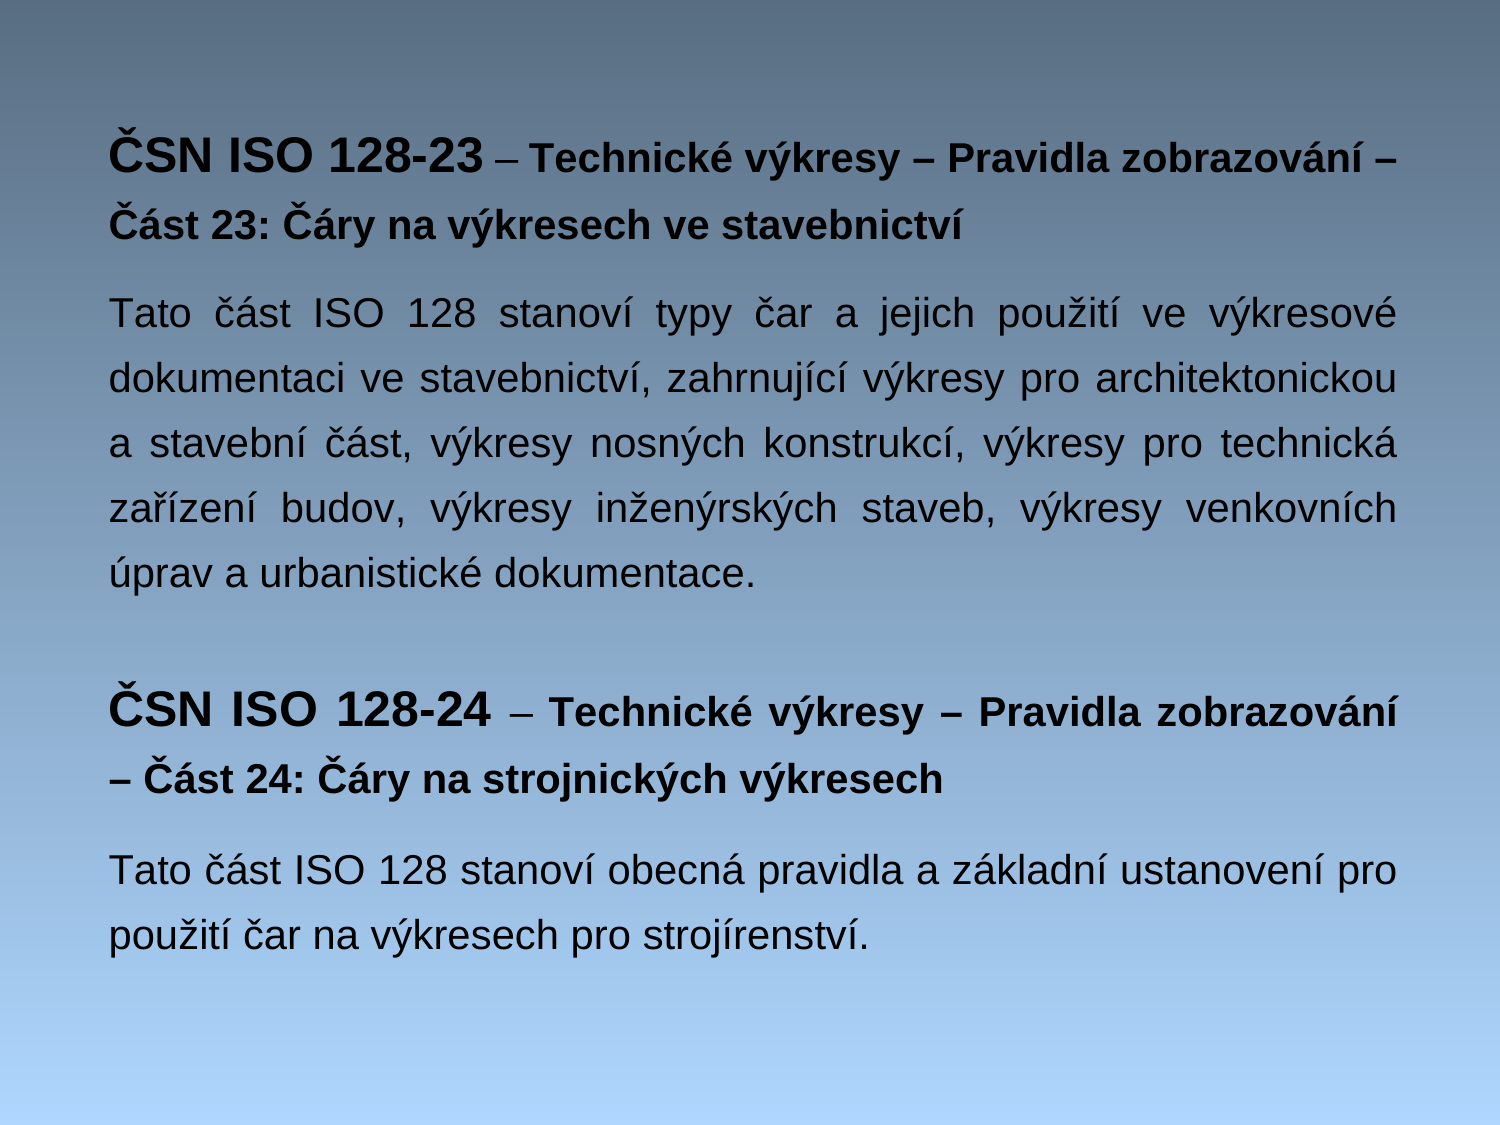

ČSN ISO 128-23 – Technické výkresy – Pravidla zobrazování – Část 23: Čáry na výkresech ve stavebnictví
Tato část ISO 128 stanoví typy čar a jejich použití ve výkresové dokumentaci ve stavebnictví, zahrnující výkresy pro architektonickou a stavební část, výkresy nosných konstrukcí, výkresy pro technická zařízení budov, výkresy inženýrských staveb, výkresy venkovních úprav a urbanistické dokumentace.
ČSN ISO 128-24 – Technické výkresy – Pravidla zobrazování – Část 24: Čáry na strojnických výkresech
Tato část ISO 128 stanoví obecná pravidla a základní ustanovení pro použití čar na výkresech pro strojírenství.